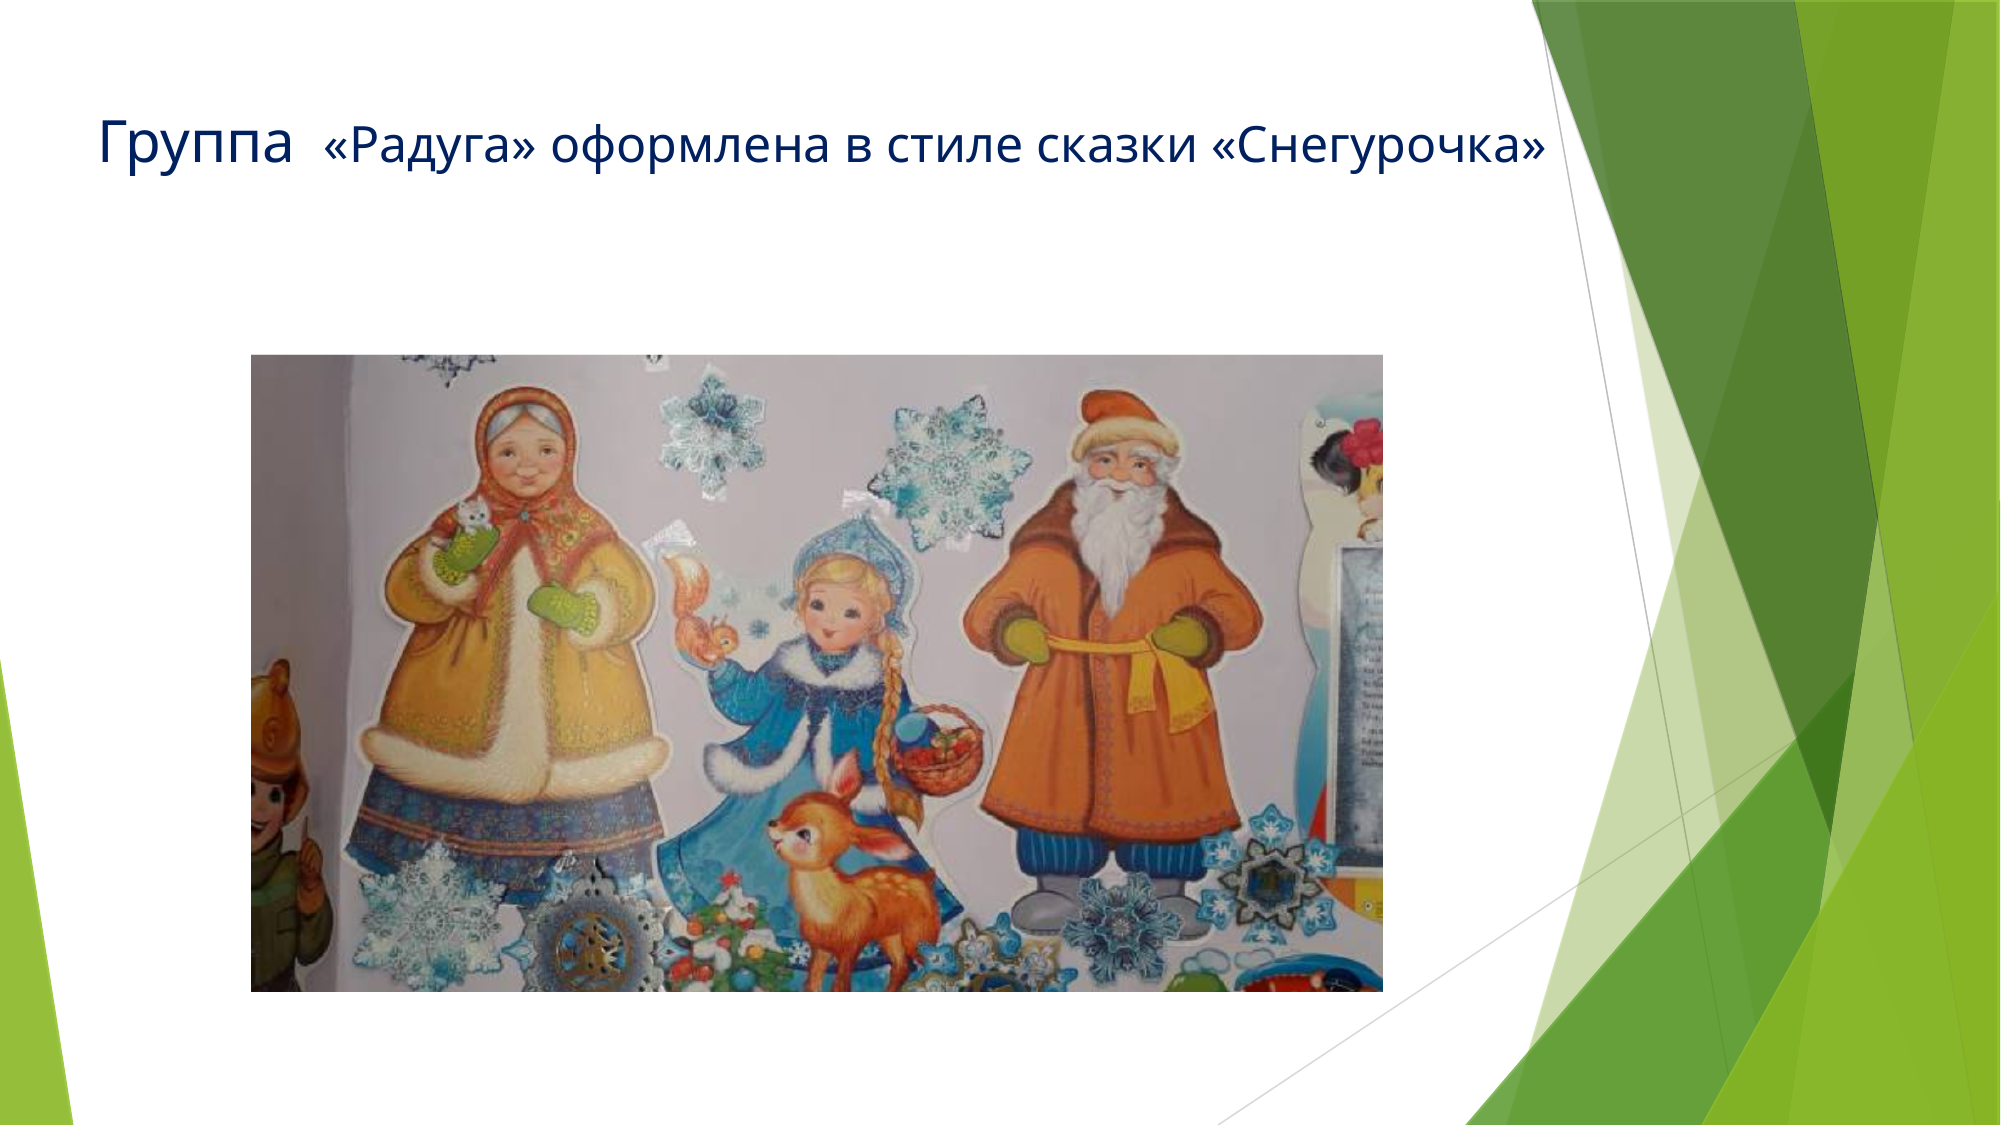

# Группа «Радуга» оформлена в стиле сказки «Снегурочка»